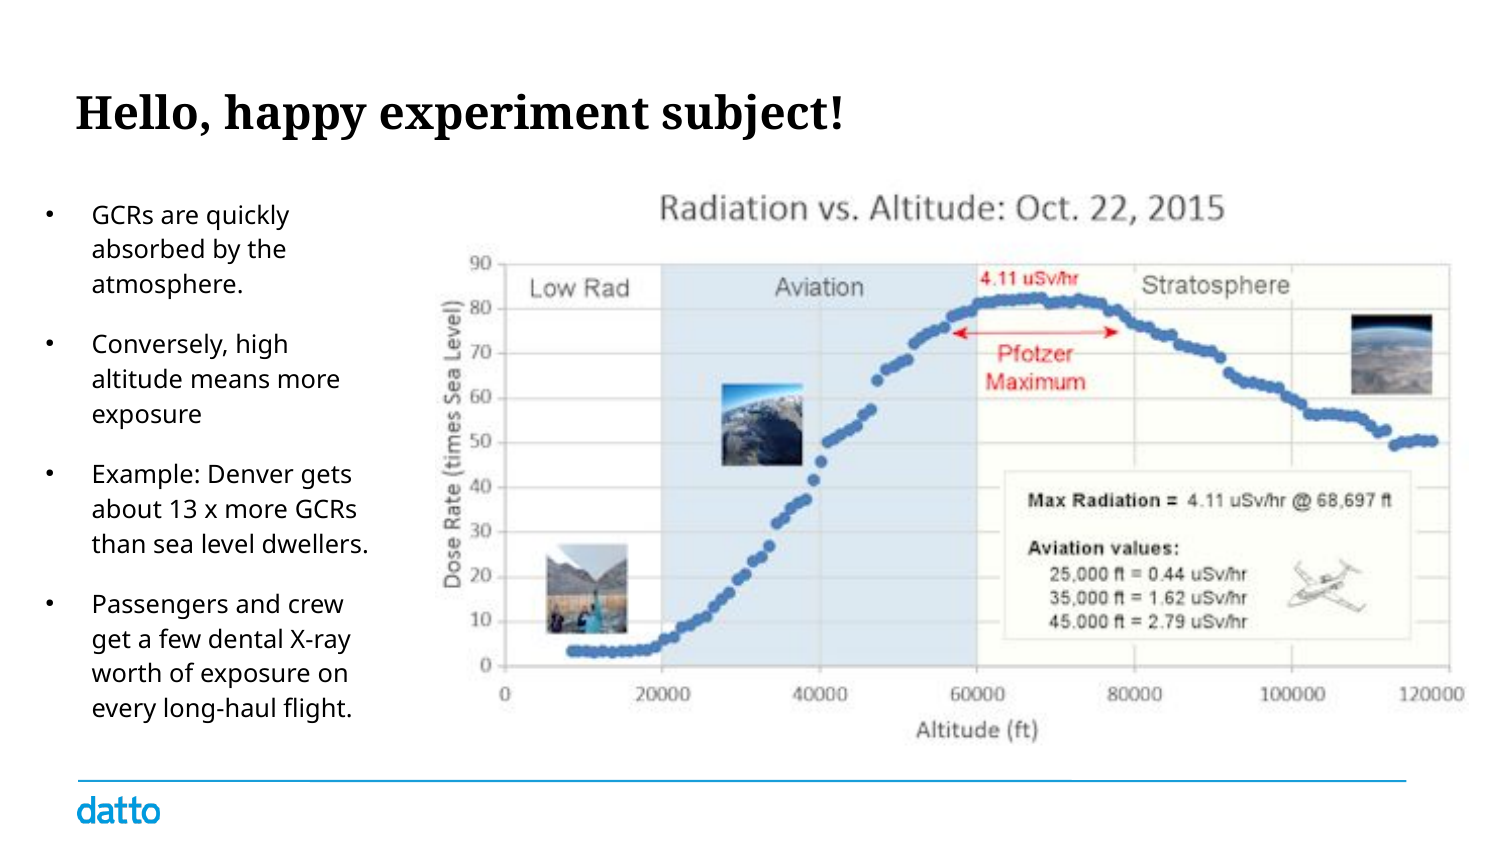

# Hello, happy experiment subject!
GCRs are quickly absorbed by the atmosphere.
Conversely, high altitude means more exposure
Example: Denver gets about 13 x more GCRs than sea level dwellers.
Passengers and crew get a few dental X-ray worth of exposure on every long-haul flight.